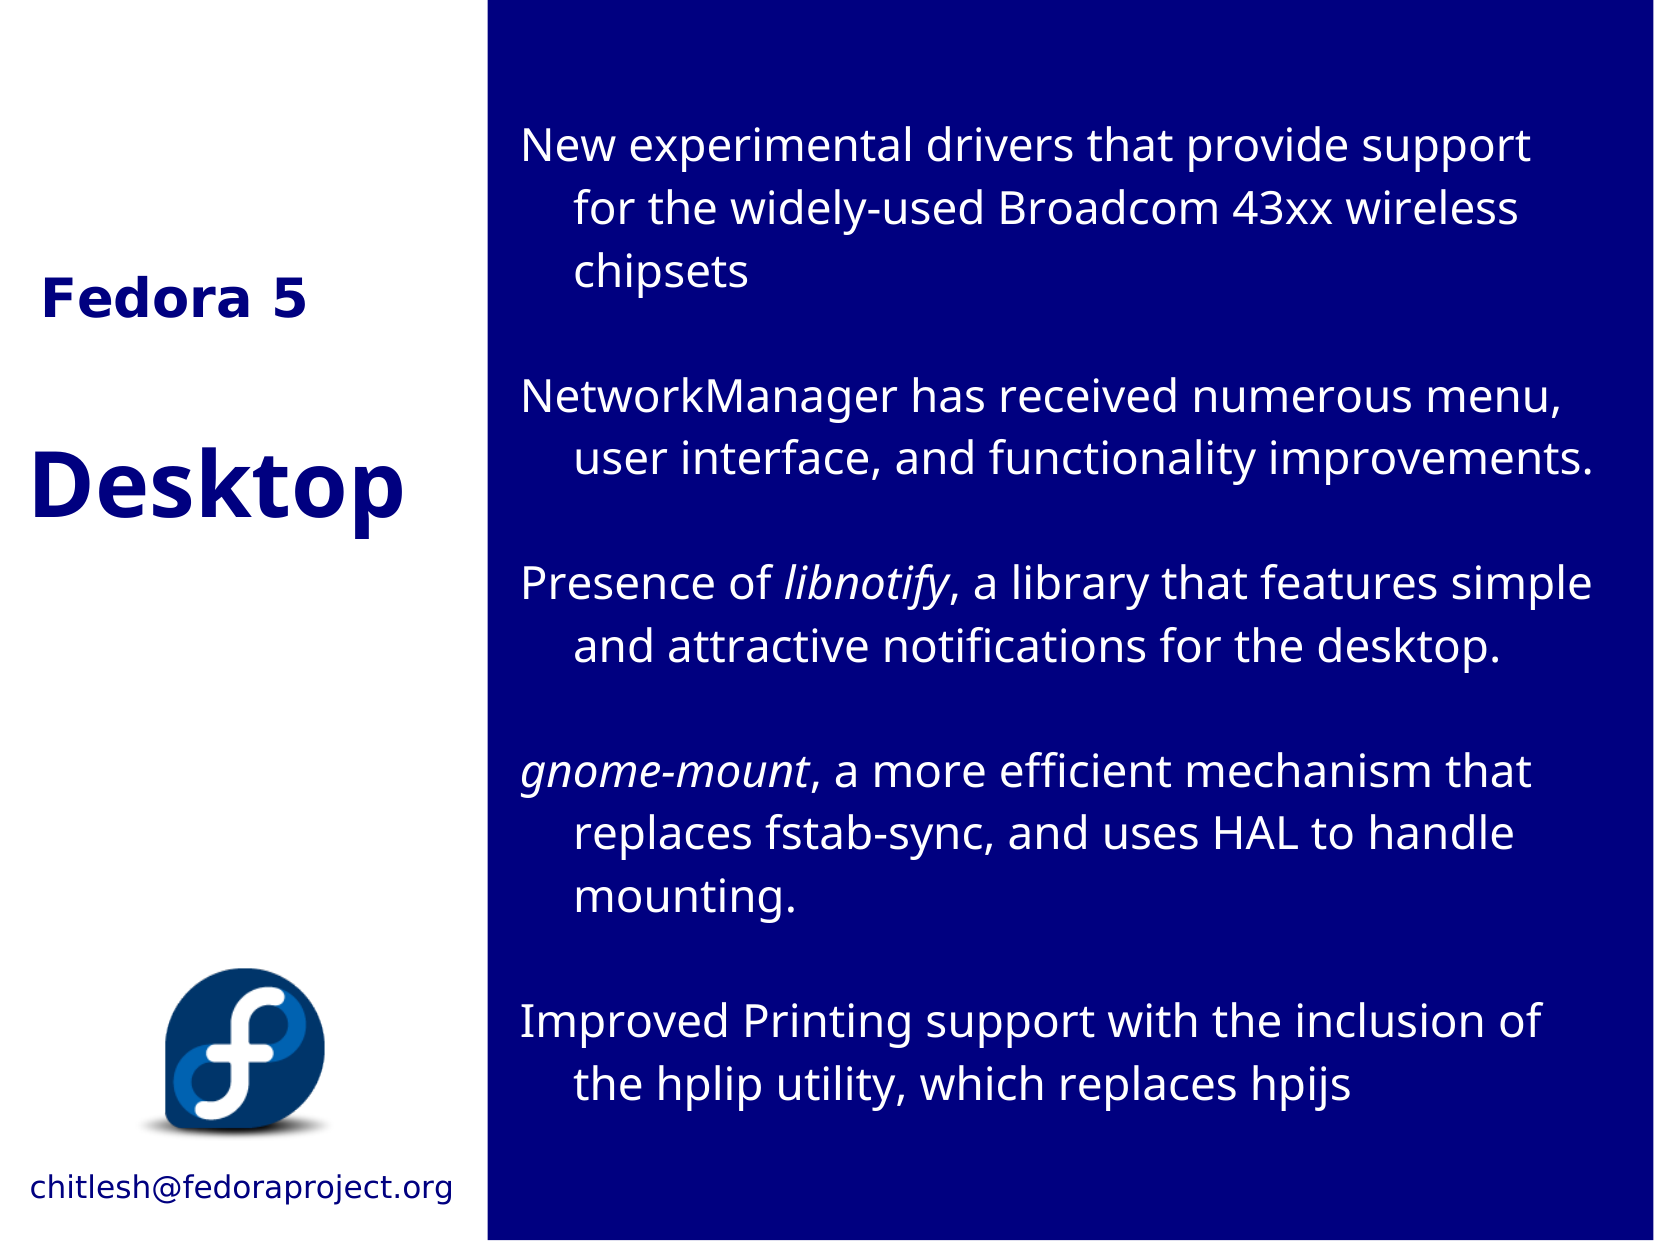

New experimental drivers that provide support for the widely-used Broadcom 43xx wireless chipsets
NetworkManager has received numerous menu, user interface, and functionality improvements.
Presence of libnotify, a library that features simple and attractive notifications for the desktop.
gnome-mount, a more efficient mechanism that replaces fstab-sync, and uses HAL to handle mounting.
Improved Printing support with the inclusion of the hplip utility, which replaces hpijs
Fedora 5
Desktop